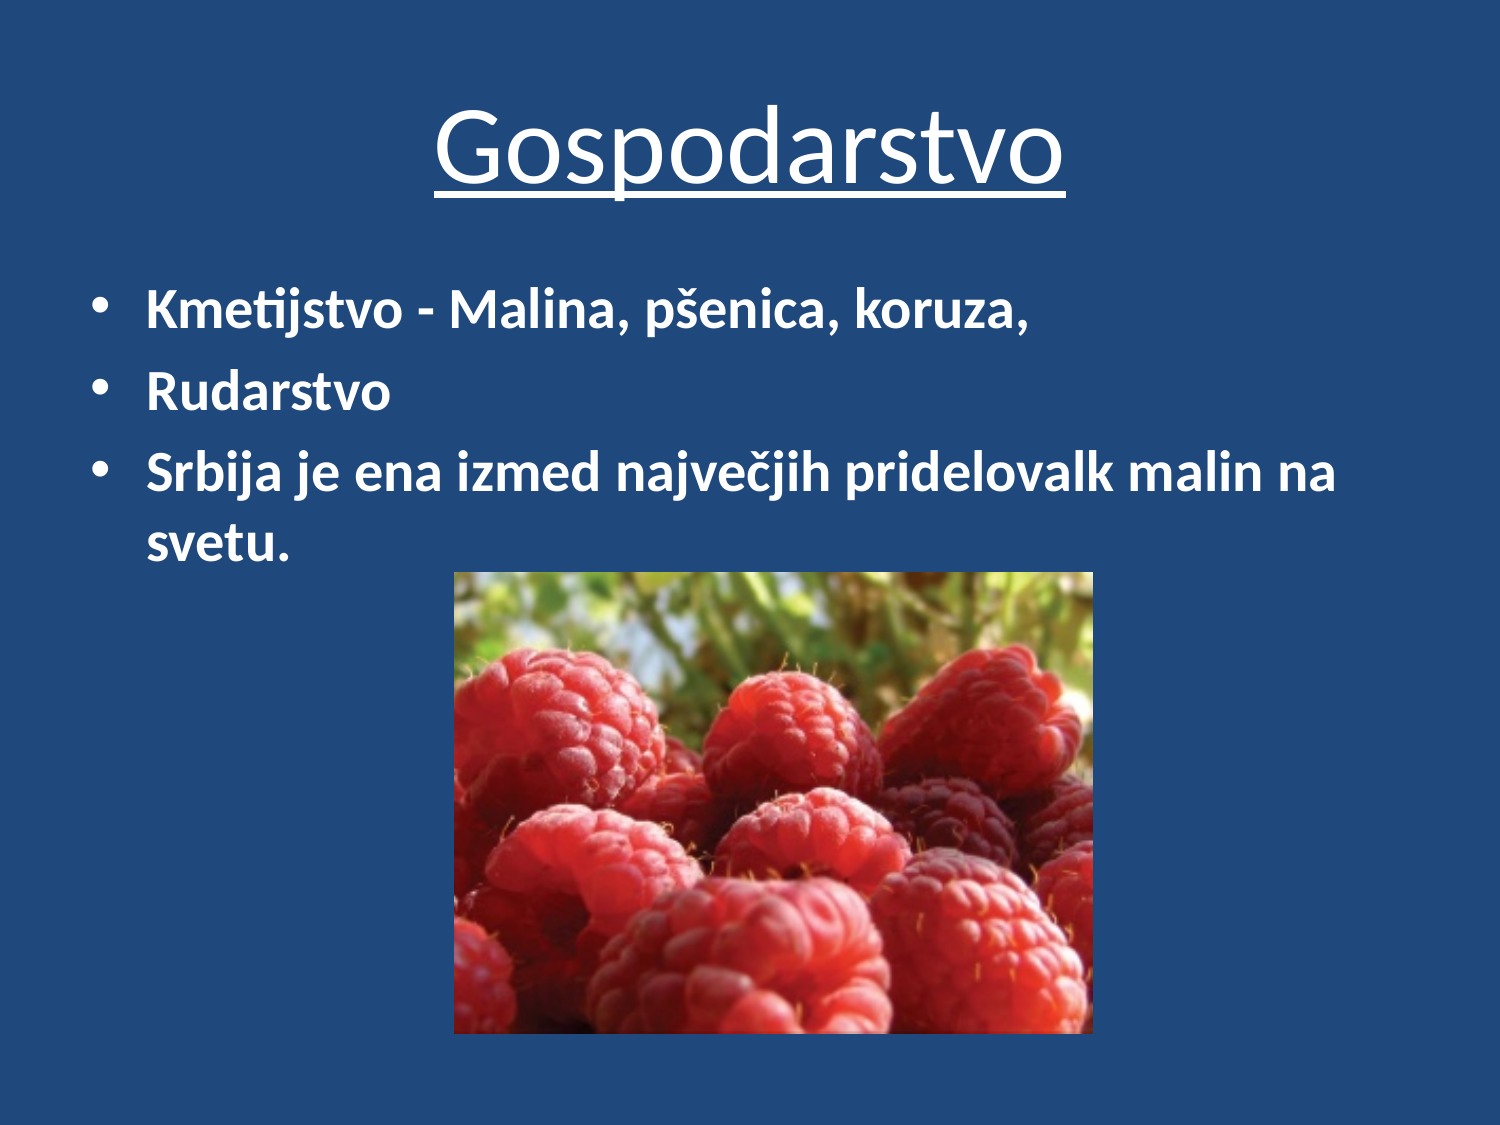

# Gospodarstvo
Kmetijstvo - Malina, pšenica, koruza,
Rudarstvo
Srbija je ena izmed največjih pridelovalk malin na svetu.